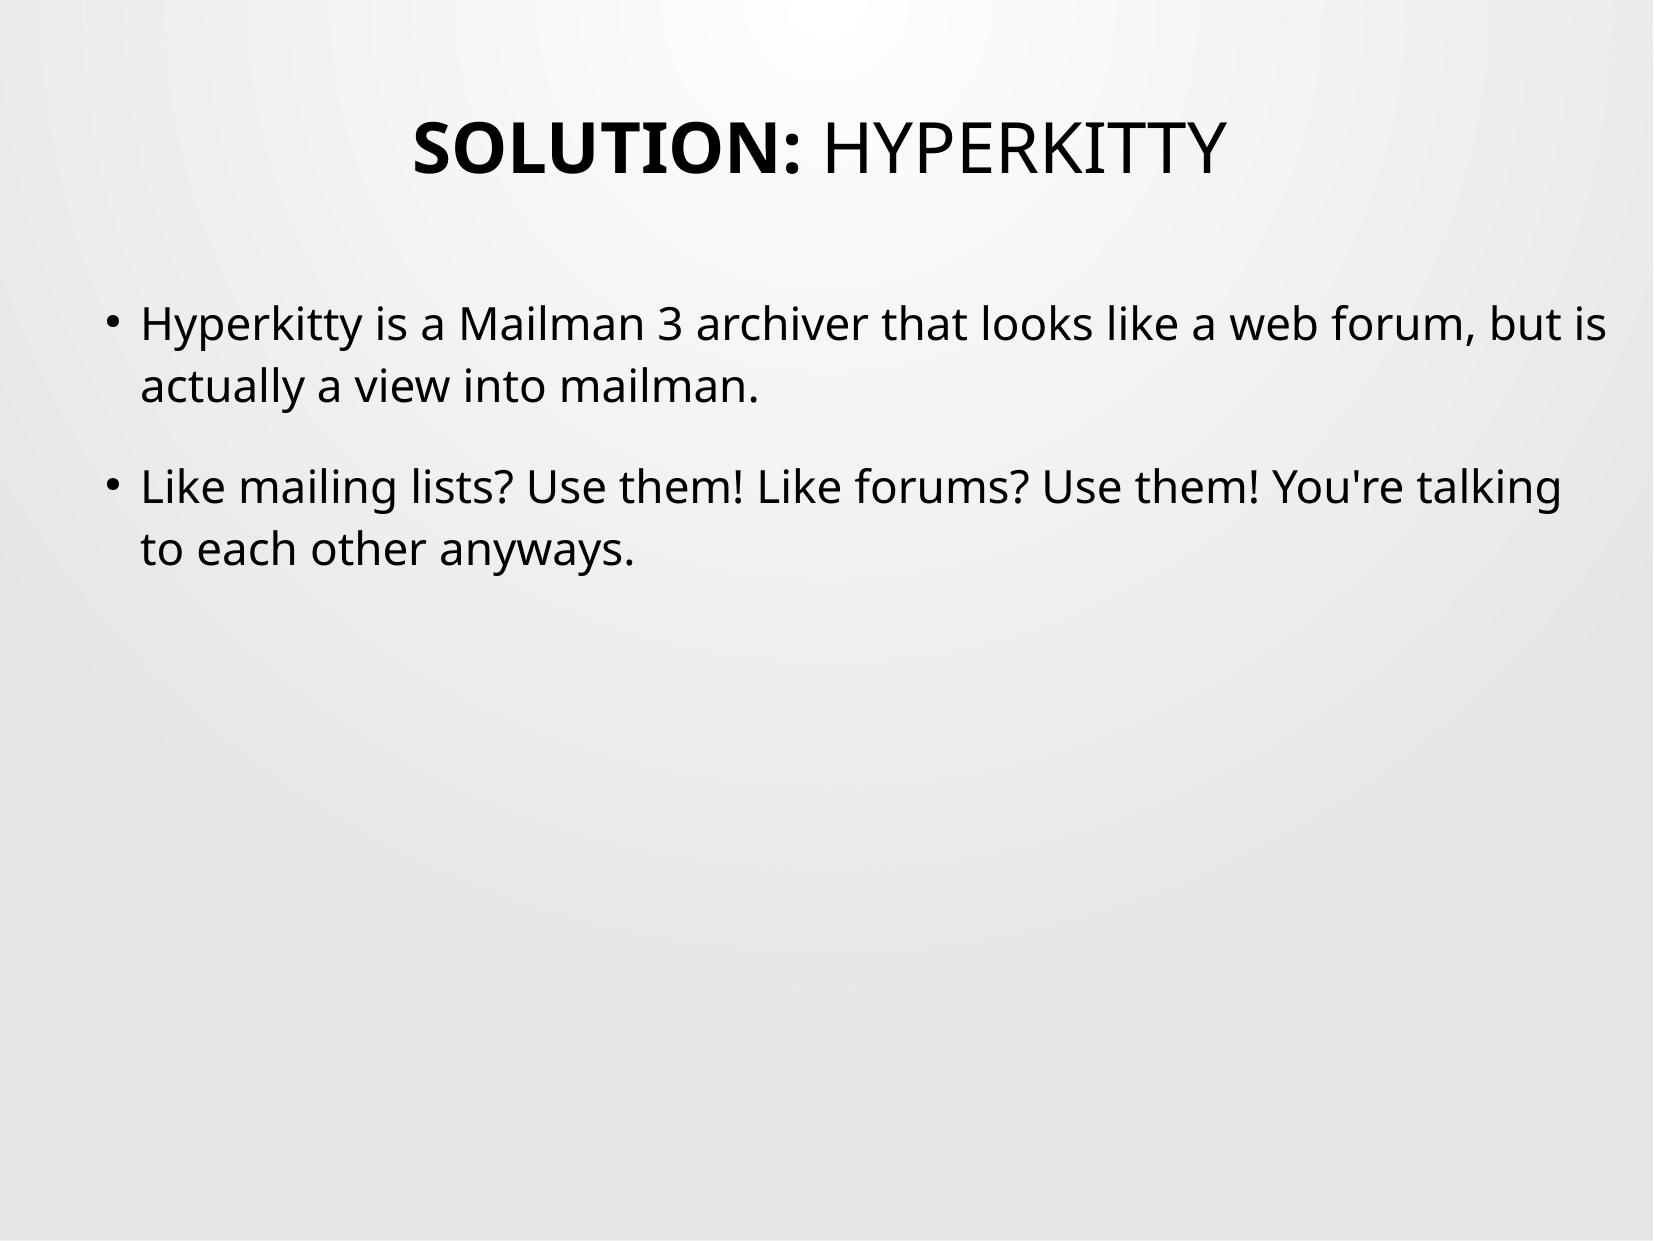

SOLUTION: HYPERKITTY
Hyperkitty is a Mailman 3 archiver that looks like a web forum, but is
actually a view into mailman.
Like mailing lists? Use them! Like forums? Use them! You're talking
to each other anyways.